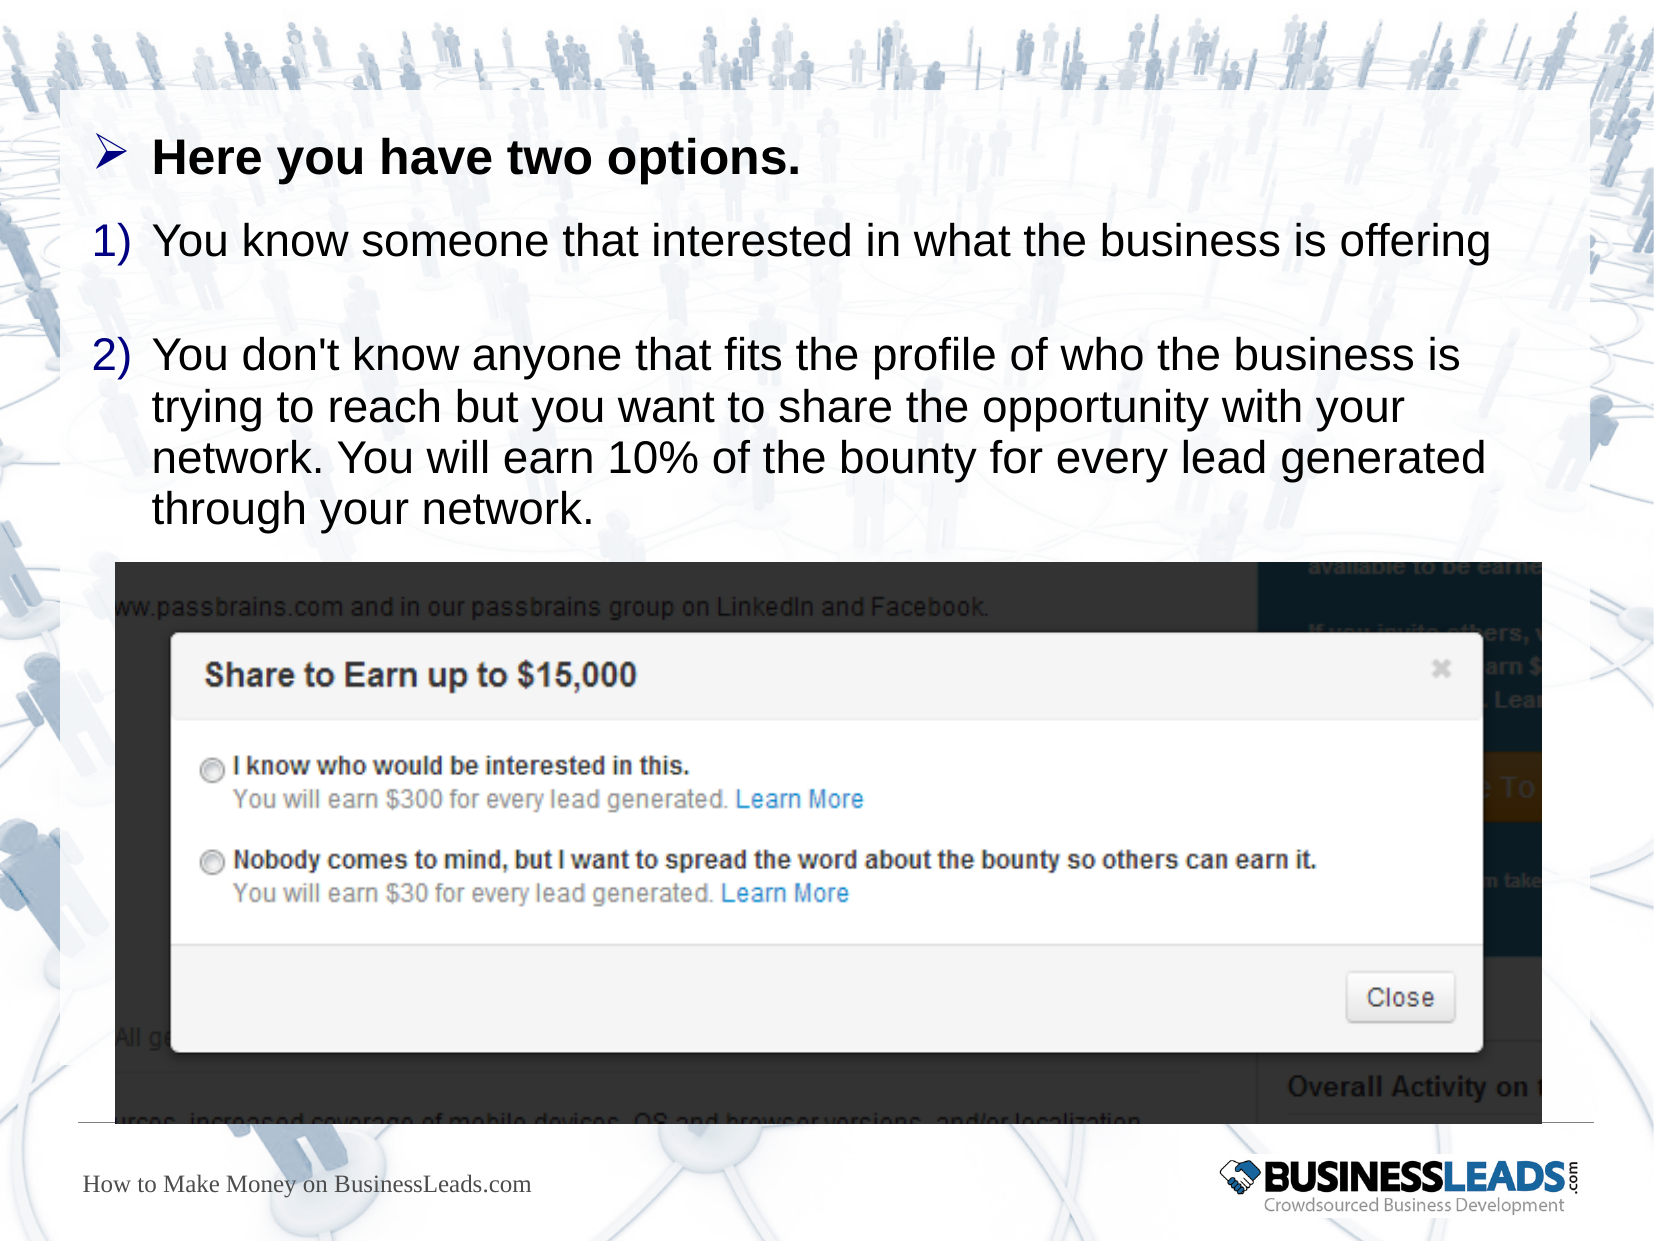

# Here you have two options.
You know someone that interested in what the business is offering
You don't know anyone that fits the profile of who the business is trying to reach but you want to share the opportunity with your network. You will earn 10% of the bounty for every lead generated through your network.